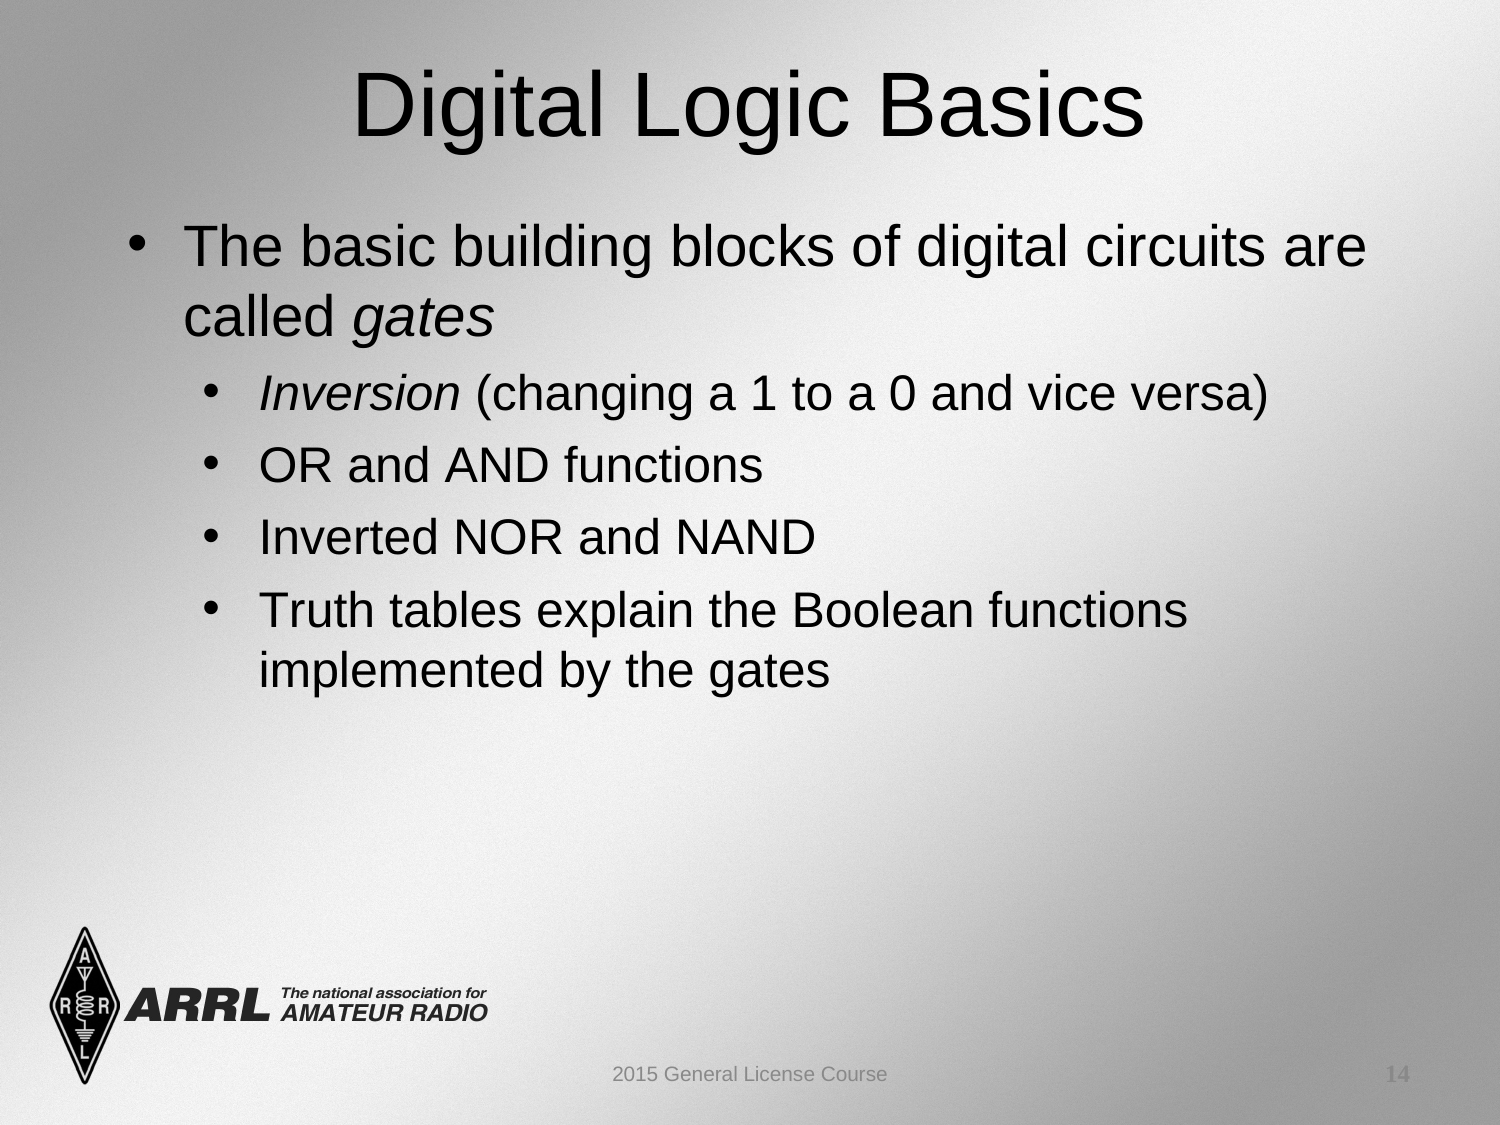

Digital Logic Basics
The basic building blocks of digital circuits are called gates
Inversion (changing a 1 to a 0 and vice versa)
OR and AND functions
Inverted NOR and NAND
Truth tables explain the Boolean functions implemented by the gates
2015 General License Course